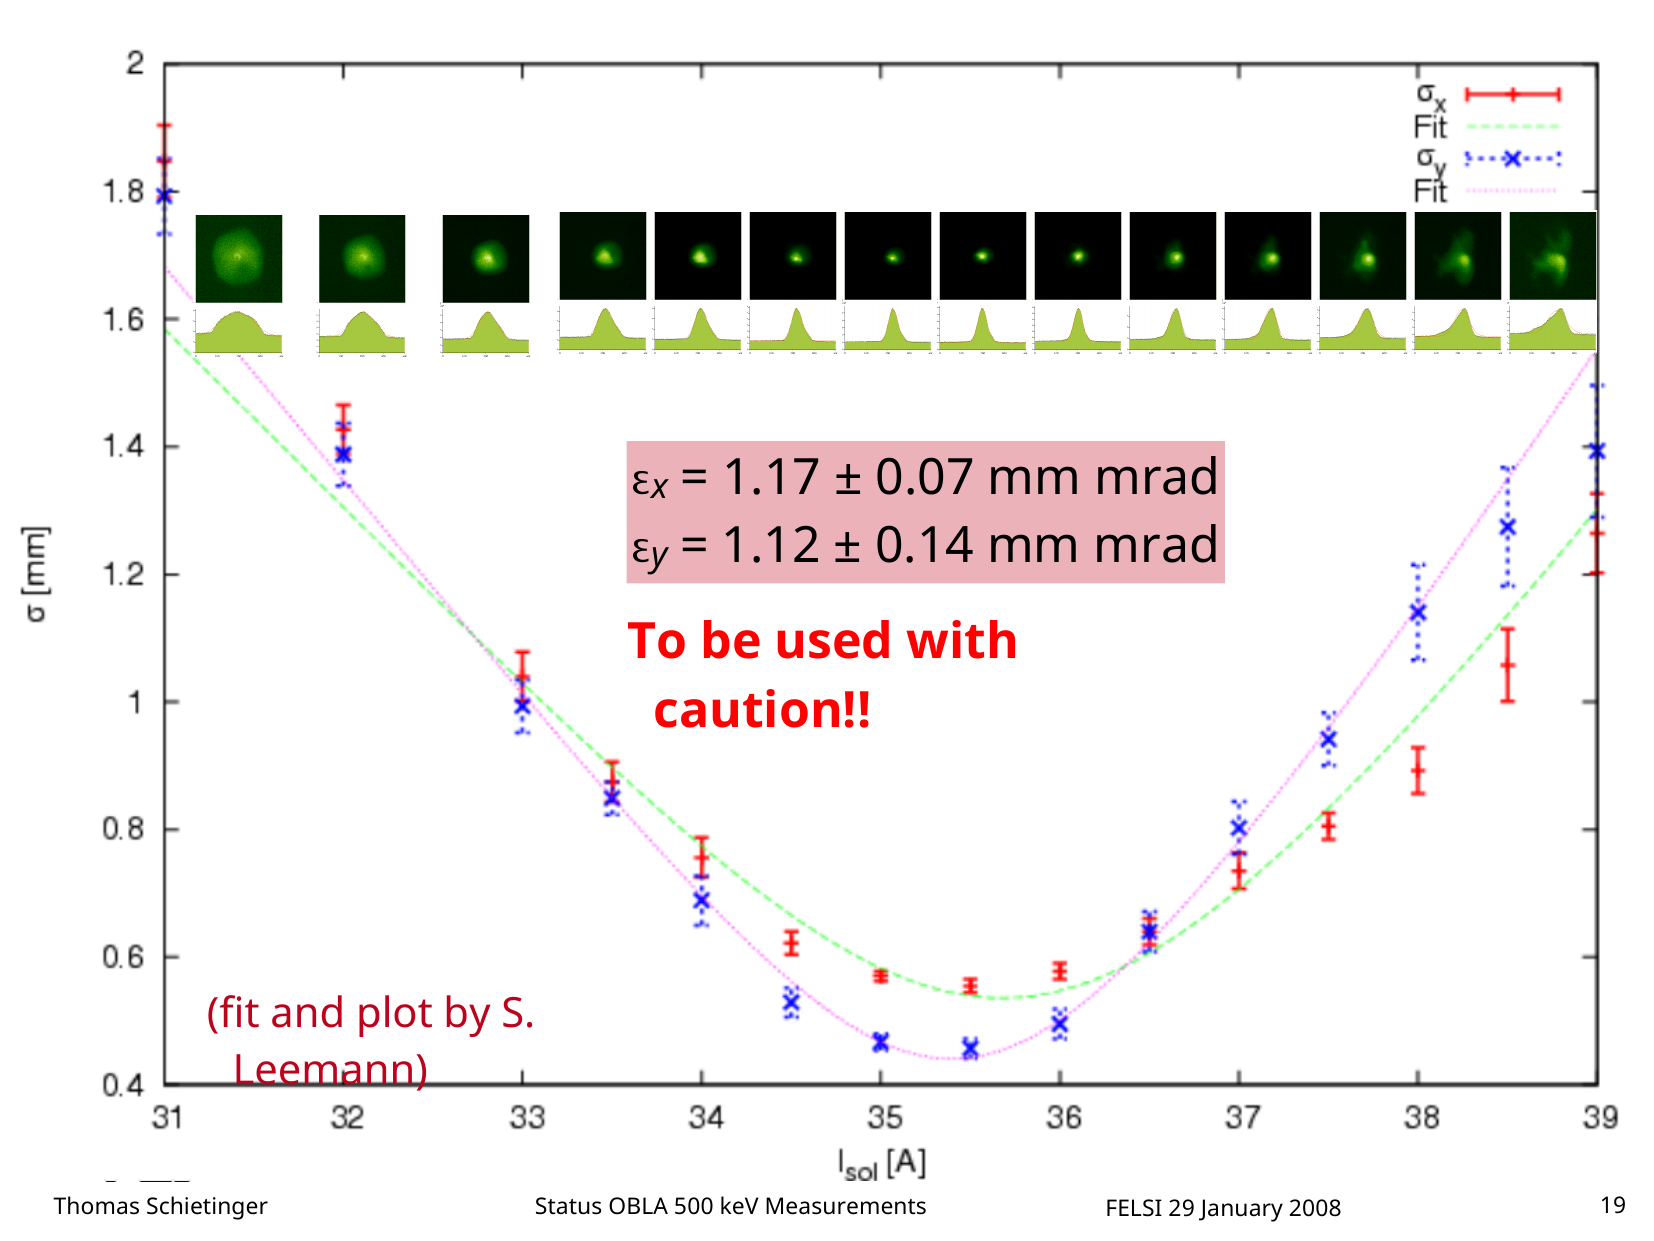

x = 1.17 ± 0.07 mm mrad
y = 1.12 ± 0.14 mm mrad
To be used with caution!!
(fit and plot by S. Leemann)